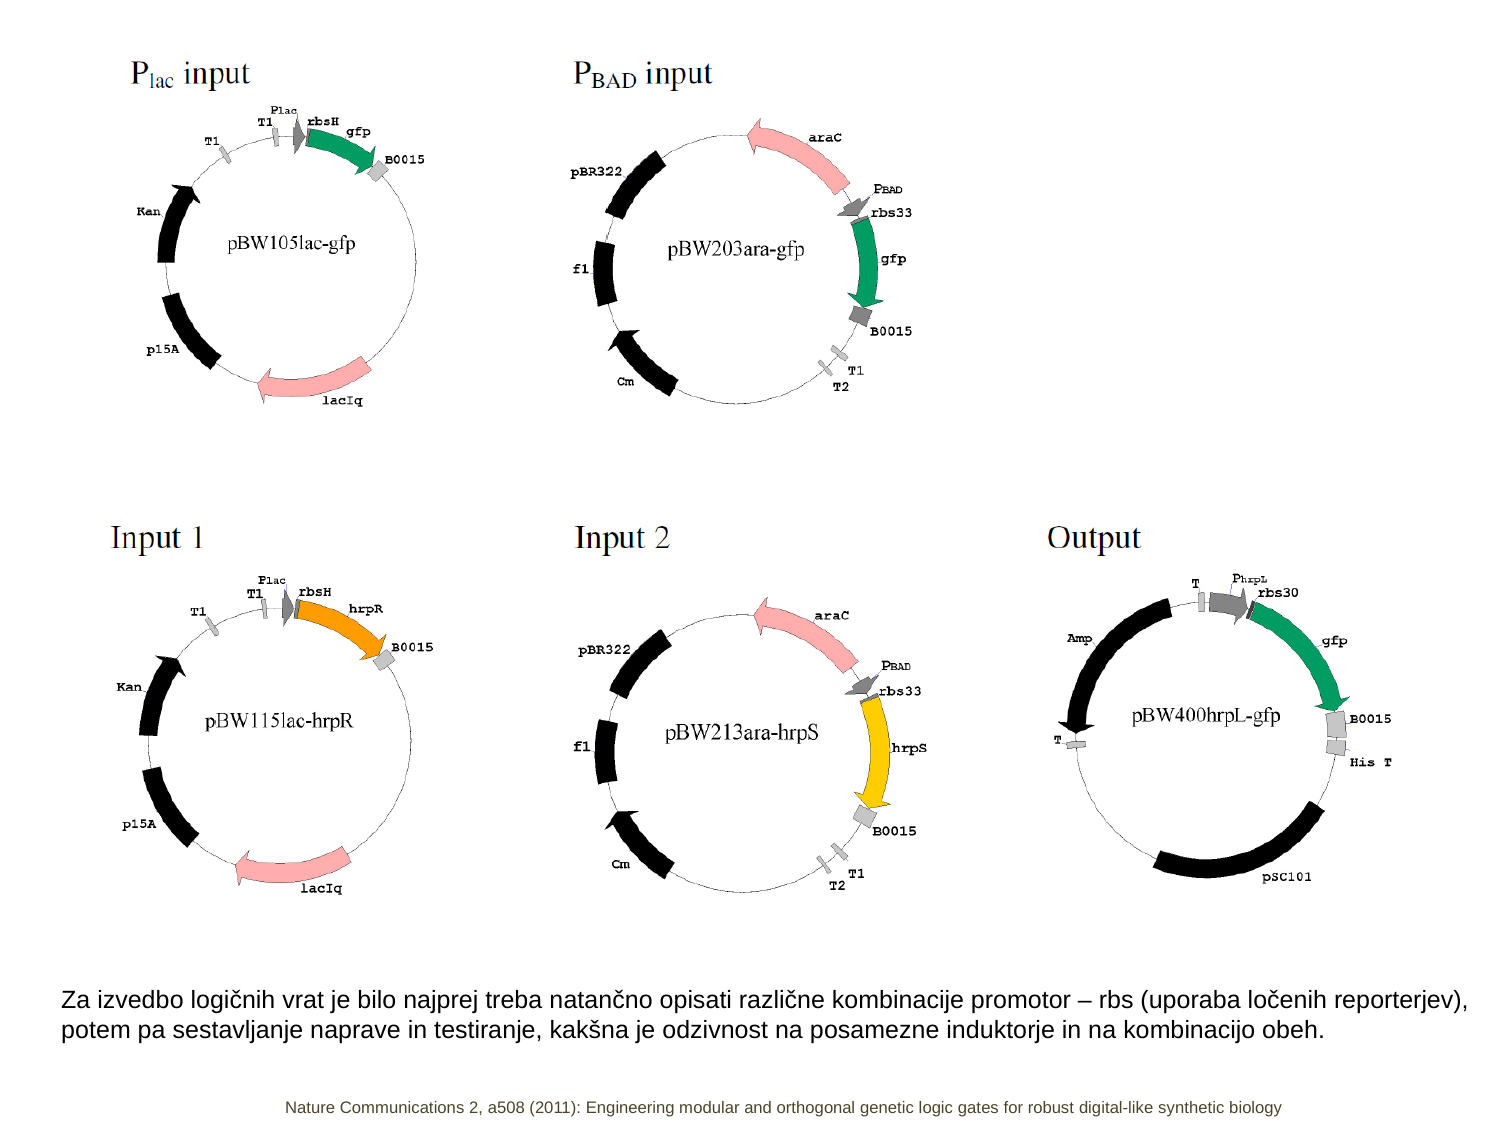

Za izvedbo logičnih vrat je bilo najprej treba natančno opisati različne kombinacije promotor – rbs (uporaba ločenih reporterjev), potem pa sestavljanje naprave in testiranje, kakšna je odzivnost na posamezne induktorje in na kombinacijo obeh.
 Nature Communications 2, a508 (2011): Engineering modular and orthogonal genetic logic gates for robust digital-like synthetic biology